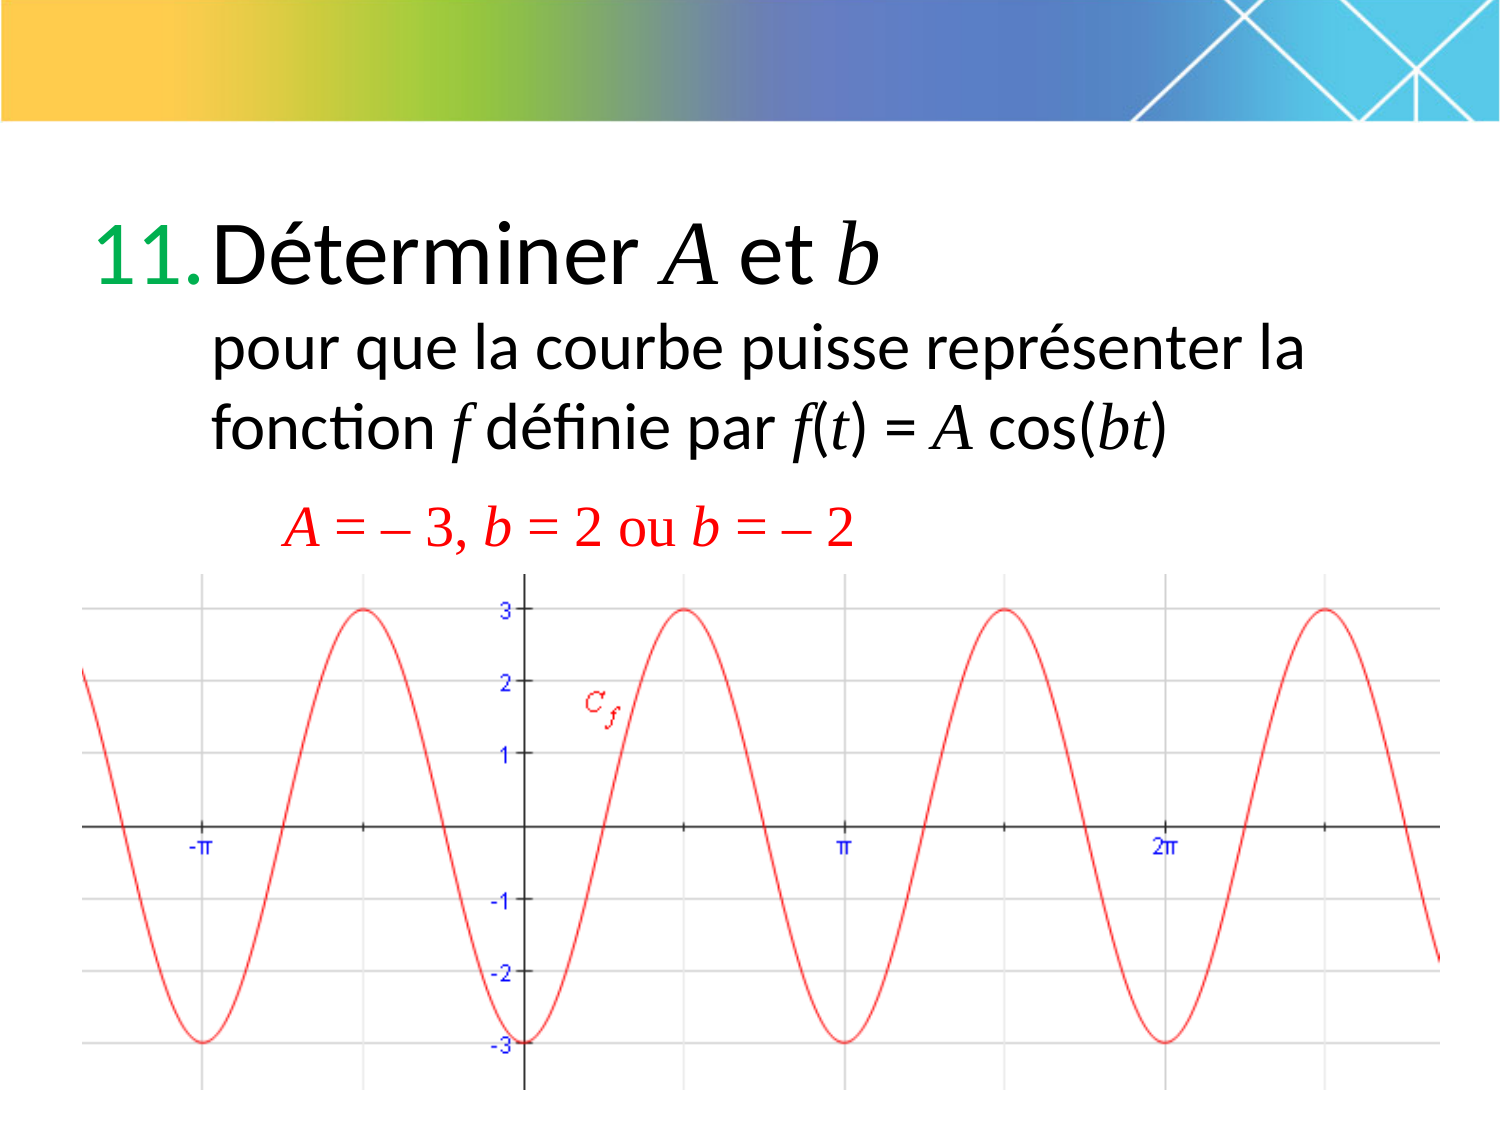

# Déterminer A et b pour que la courbe puisse représenter la fonction f définie par f(t) = A cos(bt)
A = – 3, b = 2 ou b = – 2